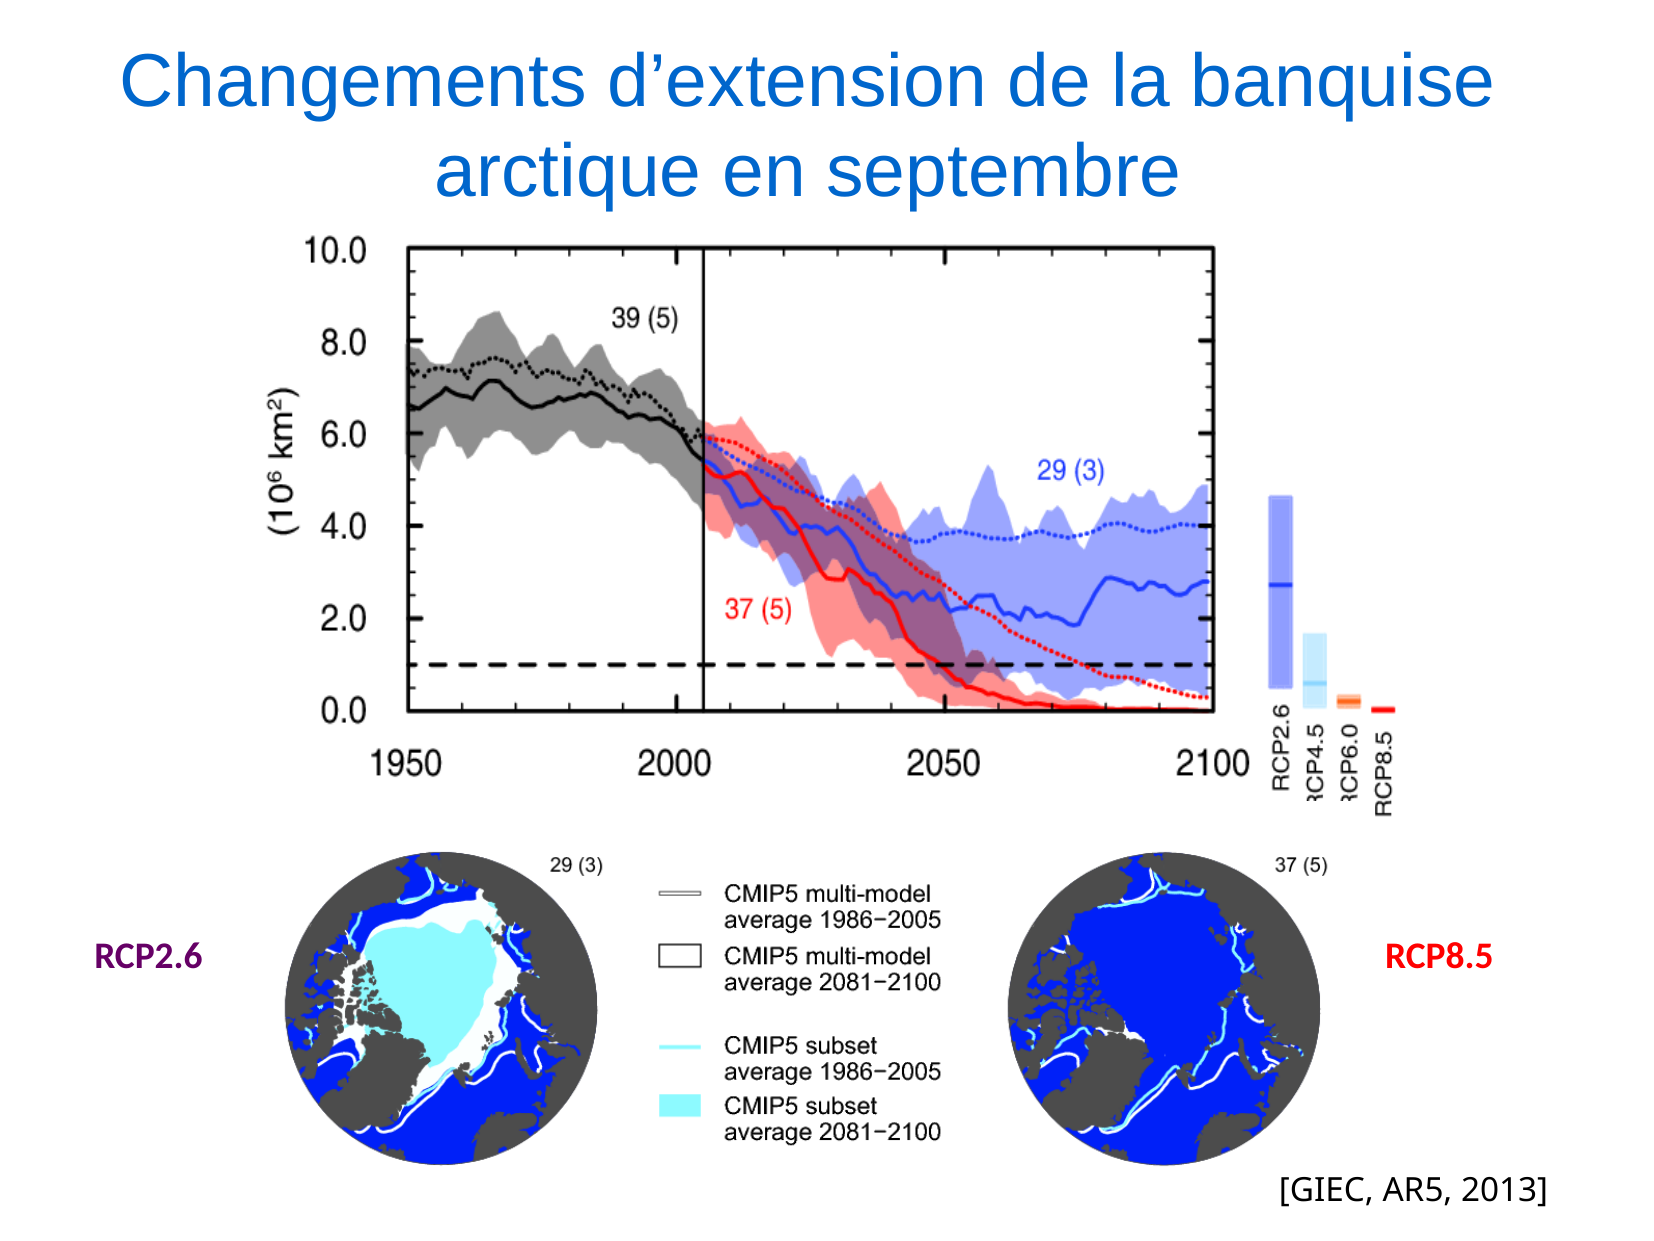

Changements d’extension de la banquise arctique en septembre
RCP2.6
RCP8.5
[GIEC, AR5, 2013]